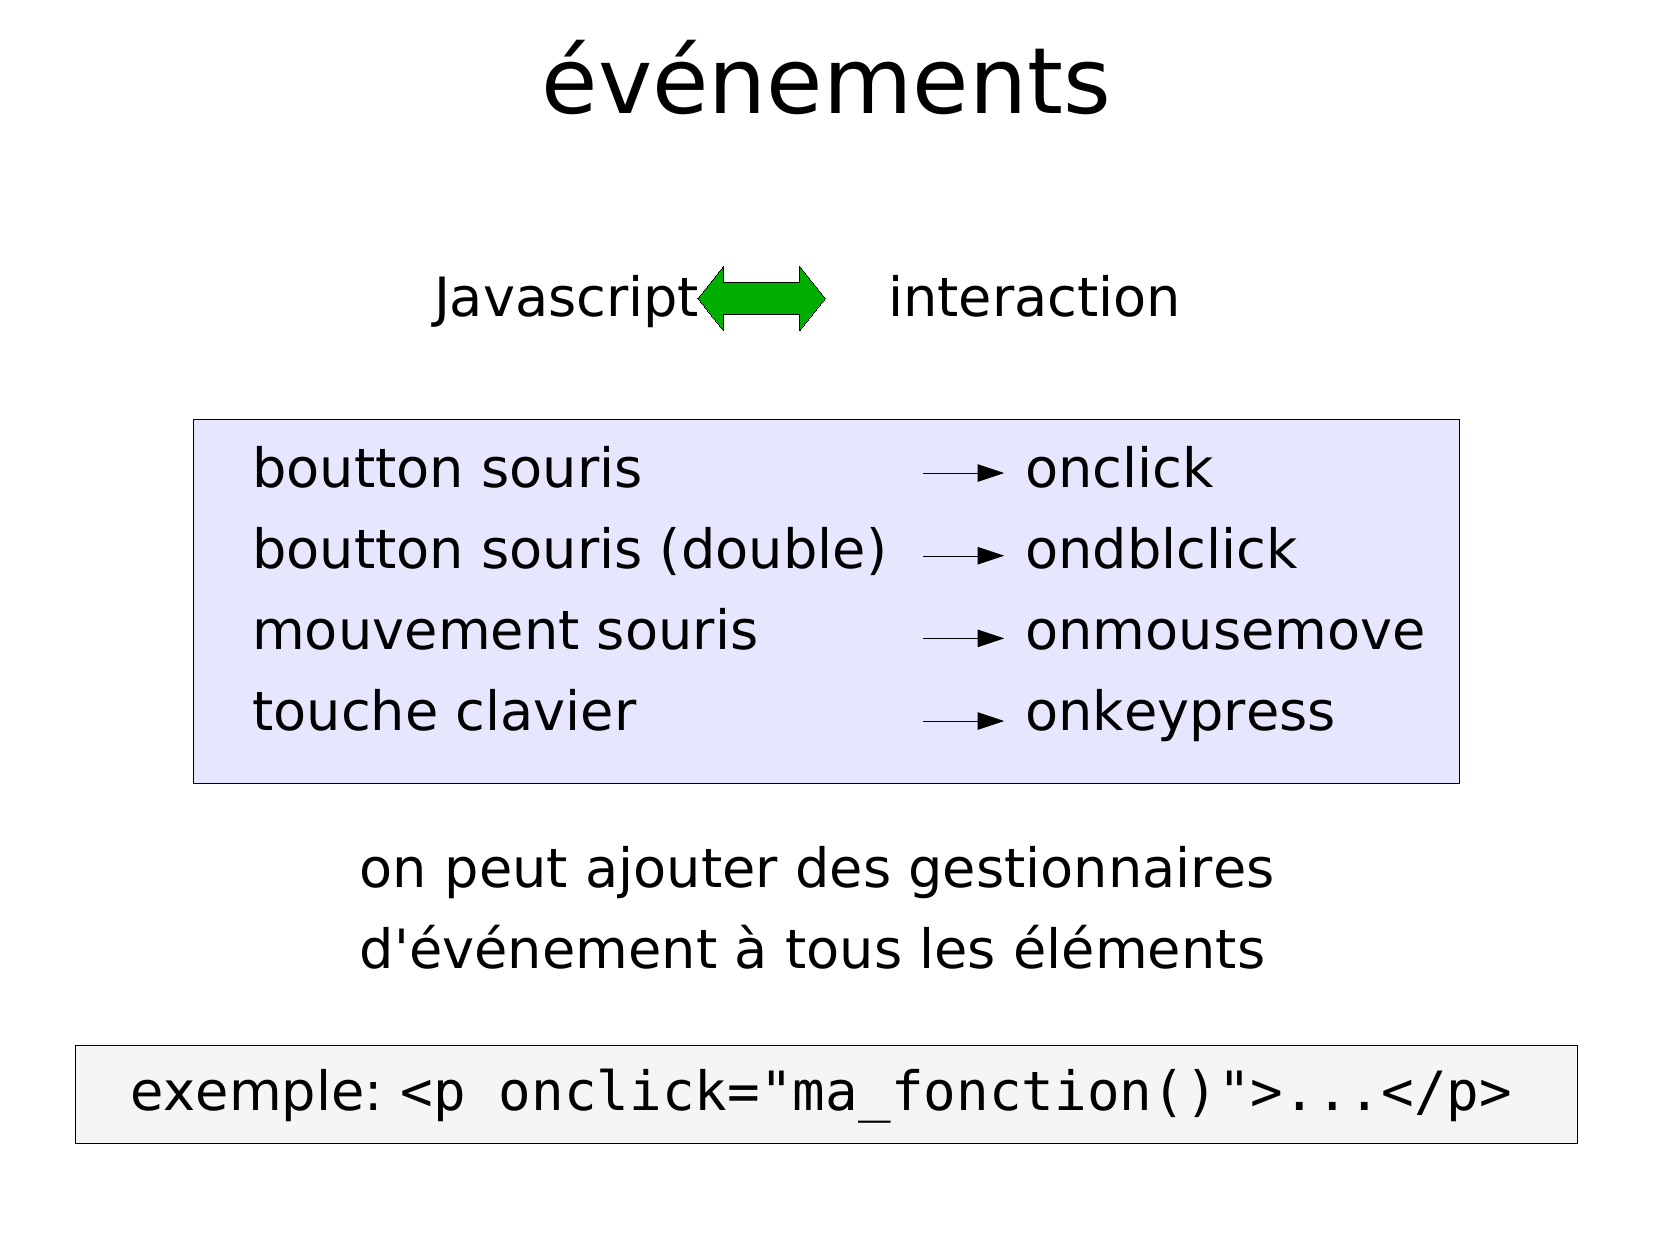

# événements
Javascript interaction
boutton souris
boutton souris (double)
mouvement souris
touche clavier
onclick
ondblclick
onmousemove
onkeypress
on peut ajouter des gestionnaires
d'événement à tous les éléments
exemple: <p onclick="ma_fonction()">...</p>